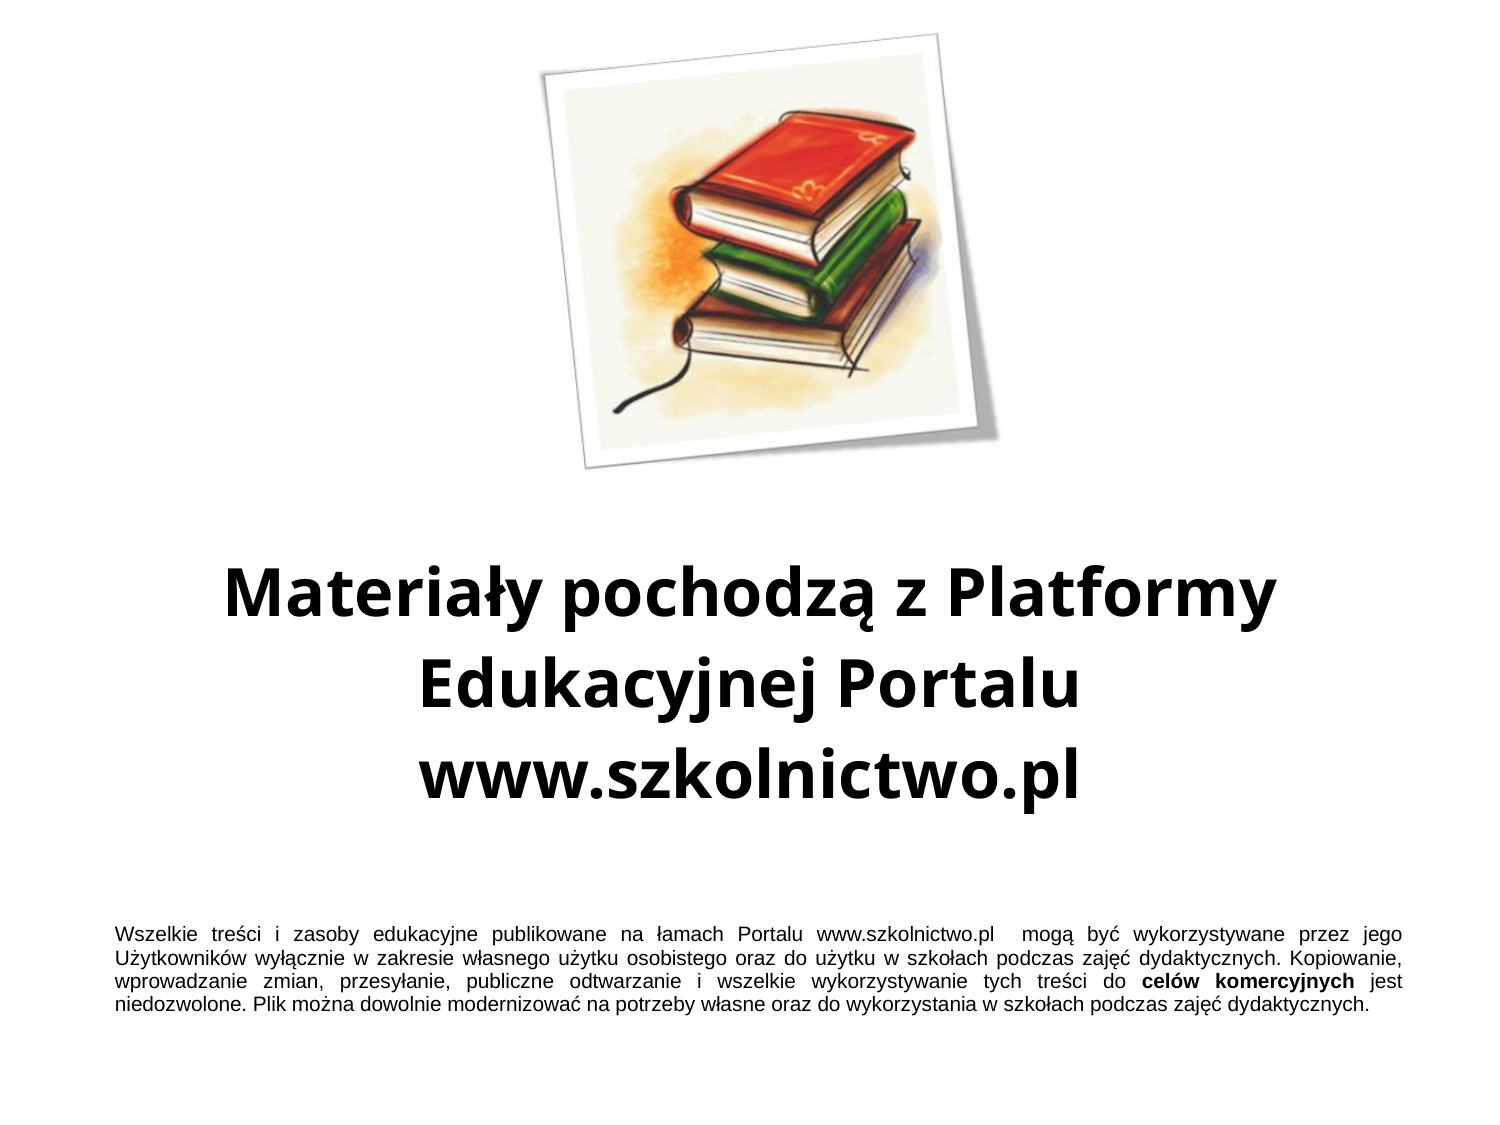

# Materiały pochodzą z Platformy Edukacyjnej Portalu www.szkolnictwo.pl
Wszelkie treści i zasoby edukacyjne publikowane na łamach Portalu www.szkolnictwo.pl mogą być wykorzystywane przez jego Użytkowników wyłącznie w zakresie własnego użytku osobistego oraz do użytku w szkołach podczas zajęć dydaktycznych. Kopiowanie, wprowadzanie zmian, przesyłanie, publiczne odtwarzanie i wszelkie wykorzystywanie tych treści do celów komercyjnych jest niedozwolone. Plik można dowolnie modernizować na potrzeby własne oraz do wykorzystania w szkołach podczas zajęć dydaktycznych.